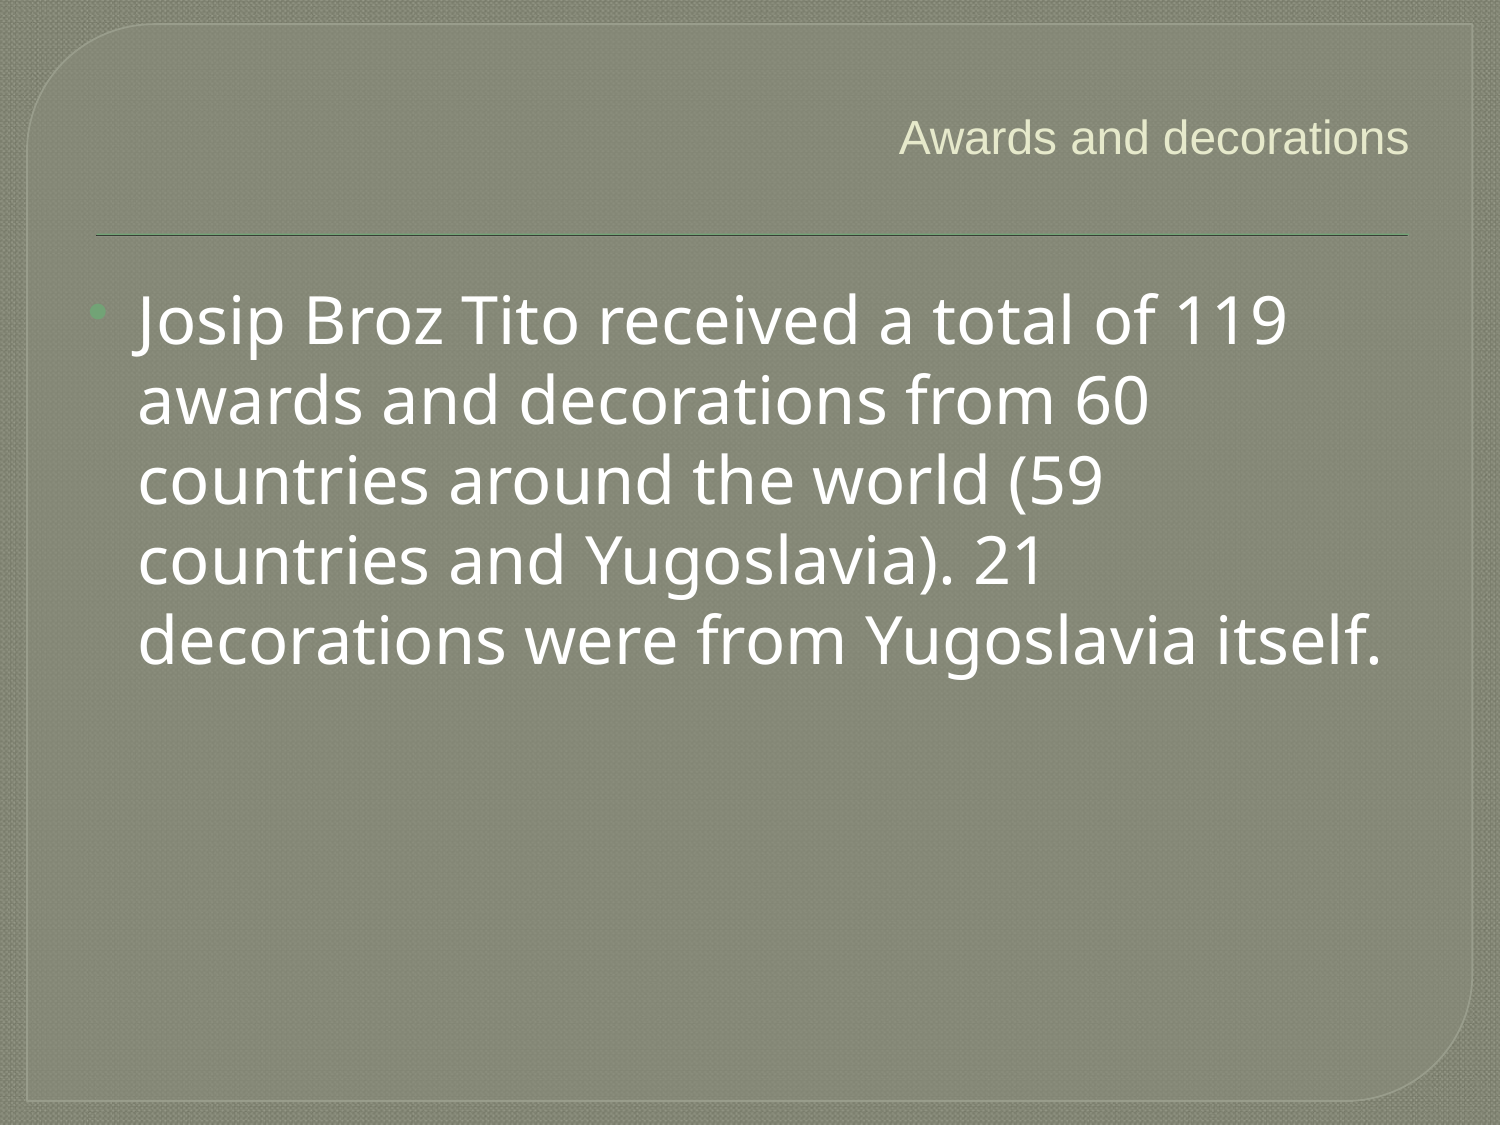

# Awards and decorations
Josip Broz Tito received a total of 119 awards and decorations from 60 countries around the world (59 countries and Yugoslavia). 21 decorations were from Yugoslavia itself.